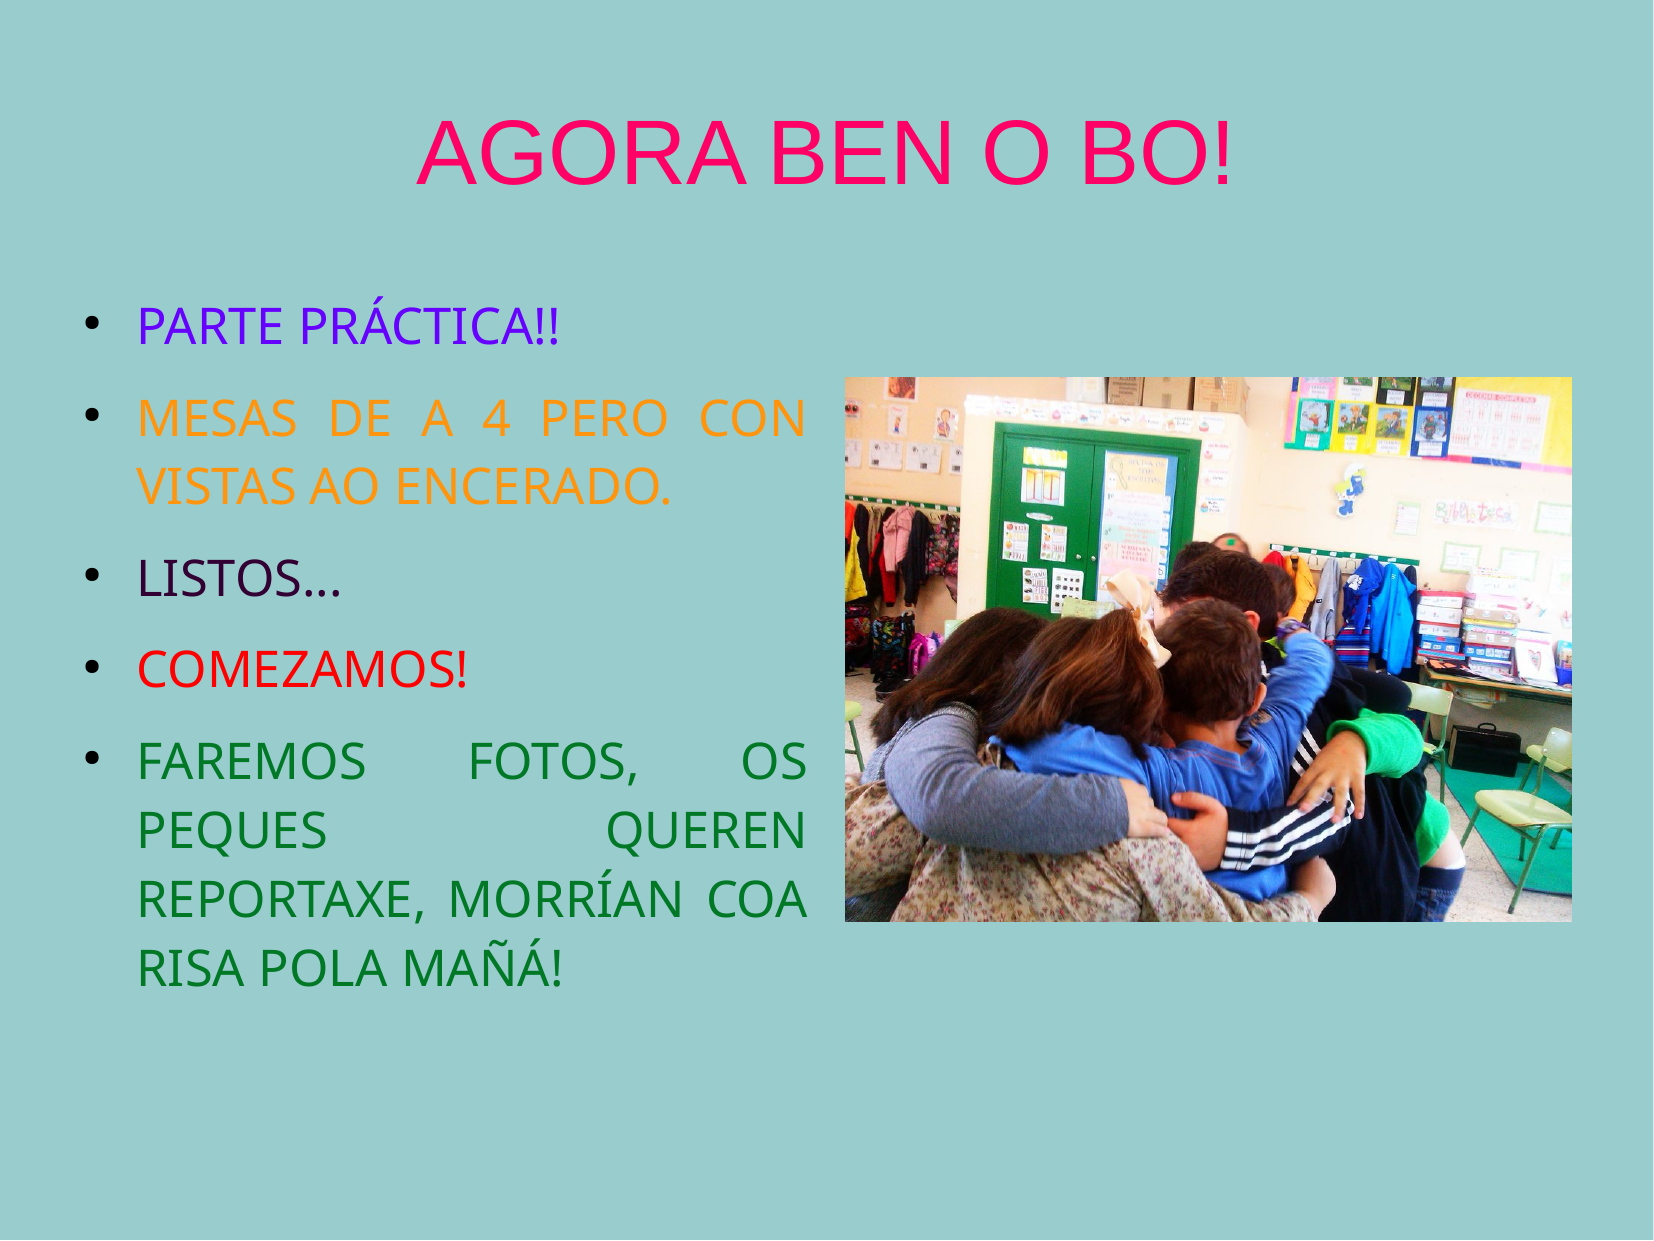

# AGORA BEN O BO!
PARTE PRÁCTICA!!
MESAS DE A 4 PERO CON VISTAS AO ENCERADO.
LISTOS...
COMEZAMOS!
FAREMOS FOTOS, OS PEQUES QUEREN REPORTAXE, MORRÍAN COA RISA POLA MAÑÁ!